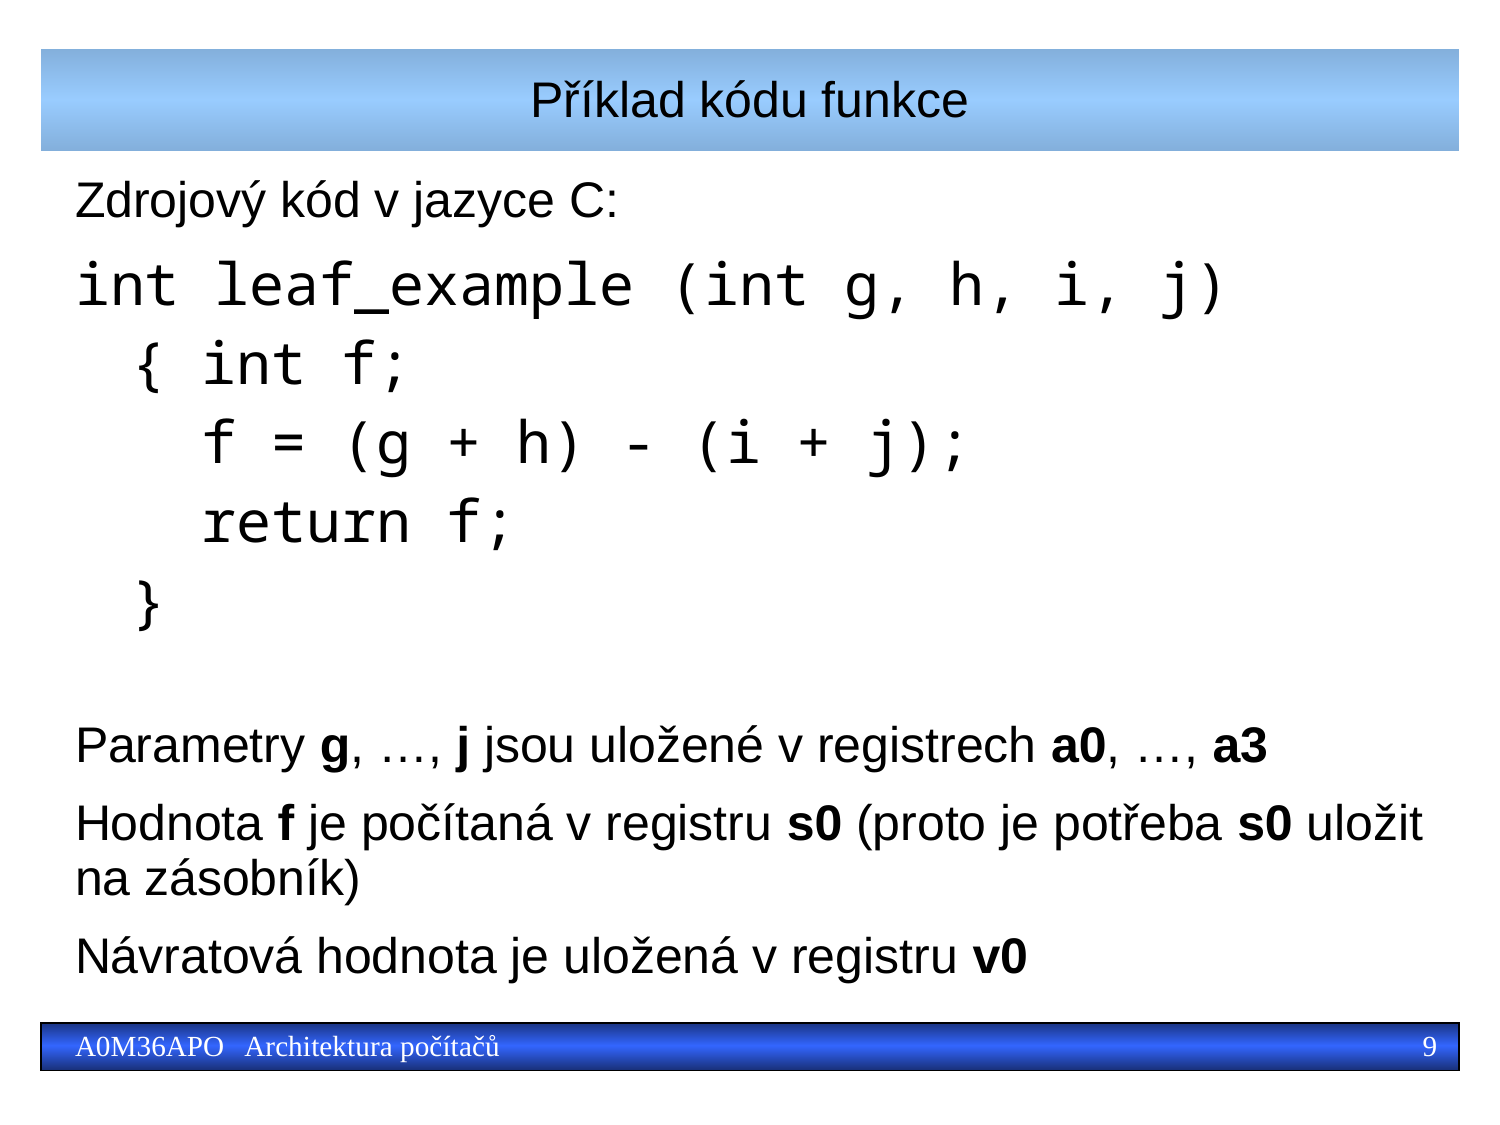

# Příklad kódu funkce
Zdrojový kód v jazyce C:
int leaf_example (int g, h, i, j)
{ int f;
 f = (g + h) - (i + j);
 return f;
}
Parametry g, …, j jsou uložené v registrech a0, …, a3
Hodnota f je počítaná v registru s0 (proto je potřeba s0 uložit na zásobník)
Návratová hodnota je uložená v registru v0
A0M36APO Architektura počítačů
9